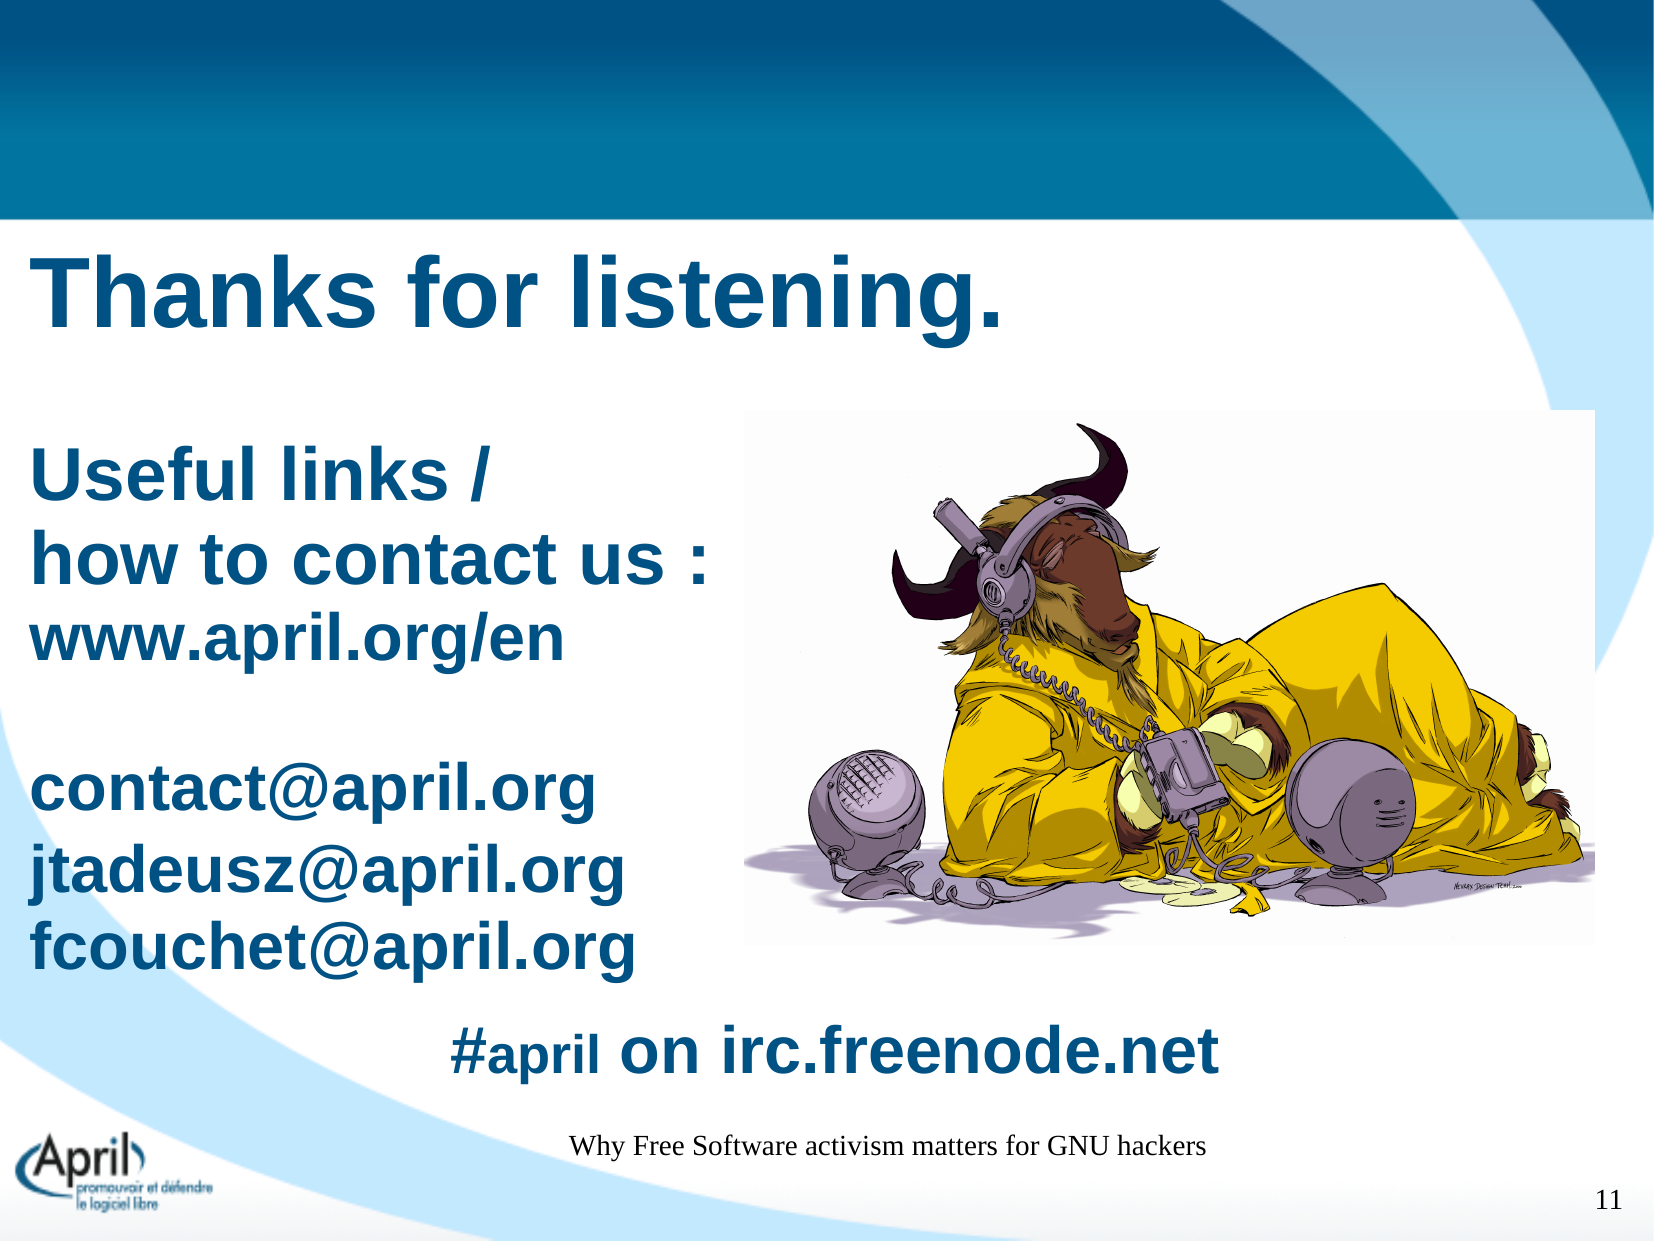

#
Thanks for listening.
Useful links /
how to contact us :
www.april.org/en
contact@april.org
jtadeusz@april.org
fcouchet@april.org
 #april on irc.freenode.net
Why Free Software activism matters for GNU hackers
11